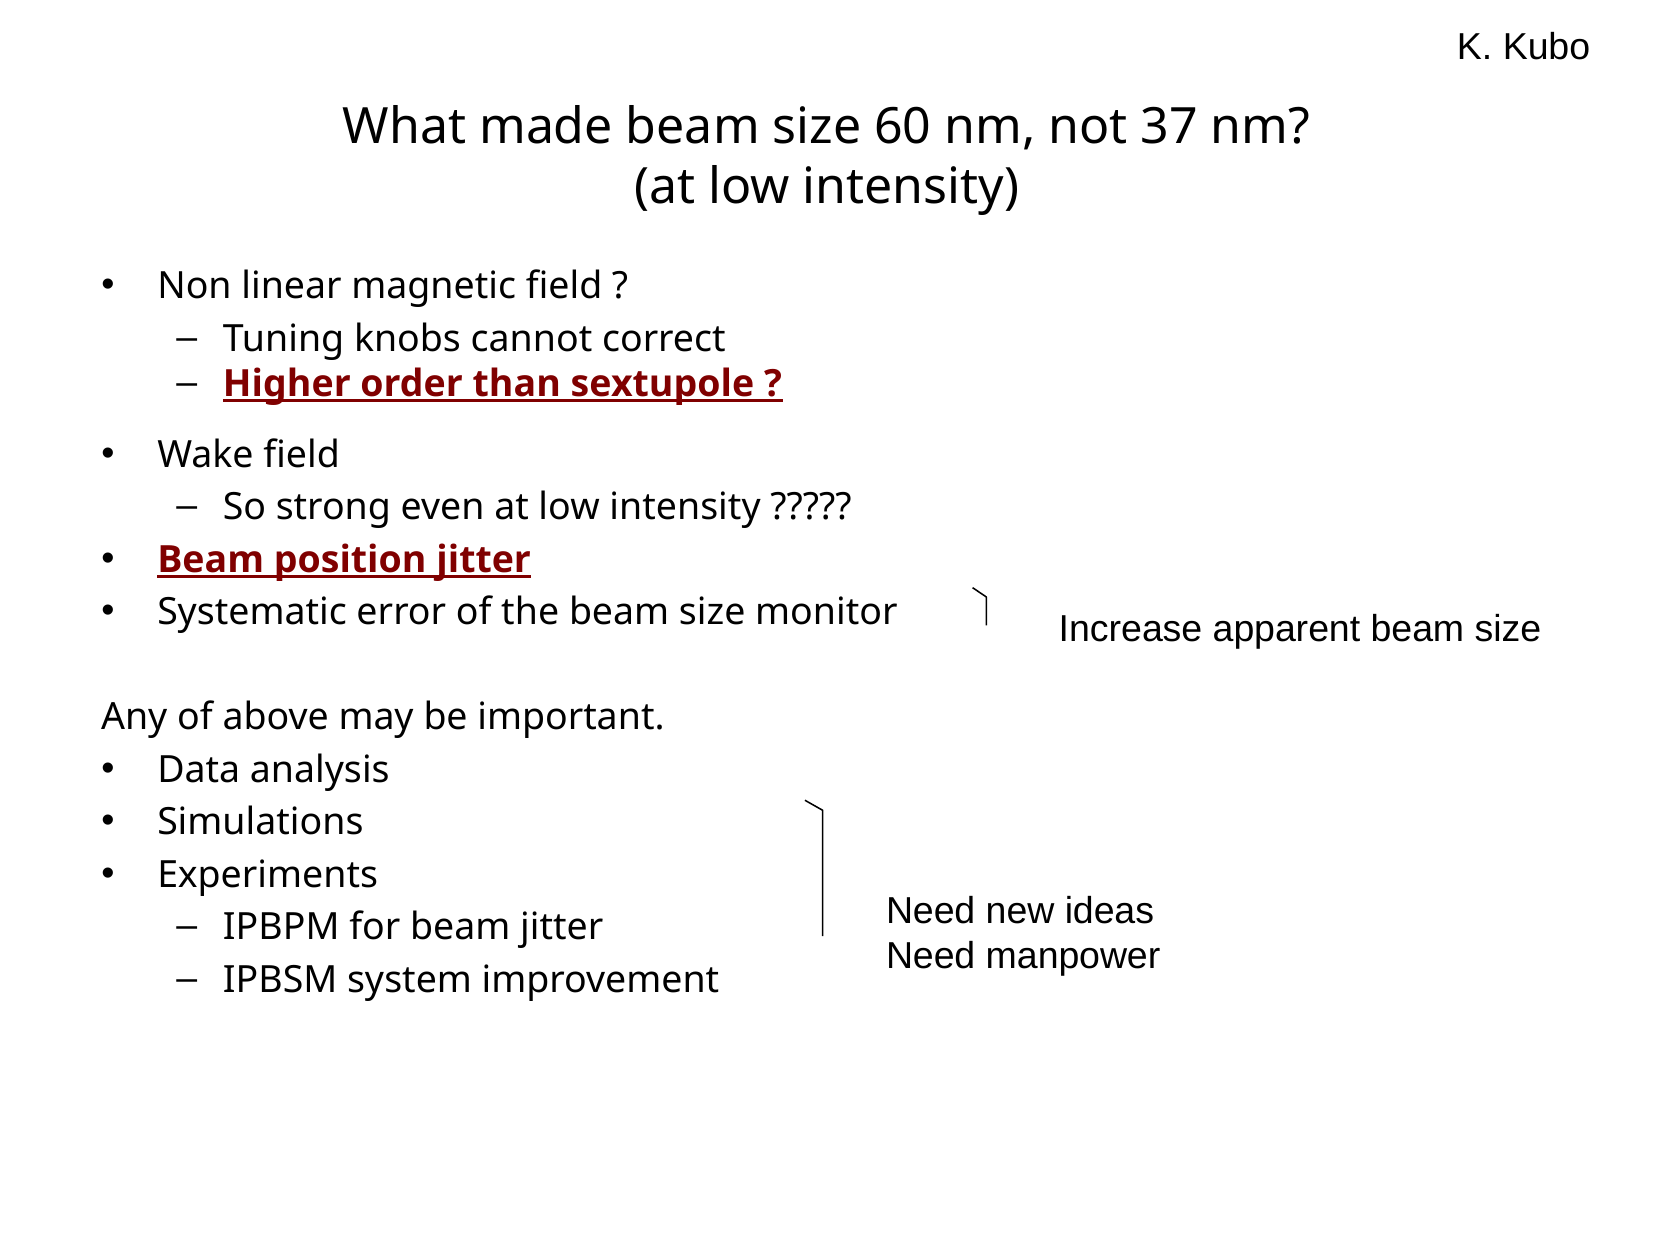

K. Kubo
# What made beam size 60 nm, not 37 nm? (at low intensity)
Non linear magnetic field ?
Tuning knobs cannot correct
Higher order than sextupole ?
Wake field
So strong even at low intensity ?????
Beam position jitter
Systematic error of the beam size monitor
Any of above may be important.
Data analysis
Simulations
Experiments
IPBPM for beam jitter
IPBSM system improvement
Increase apparent beam size
Need new ideas
Need manpower